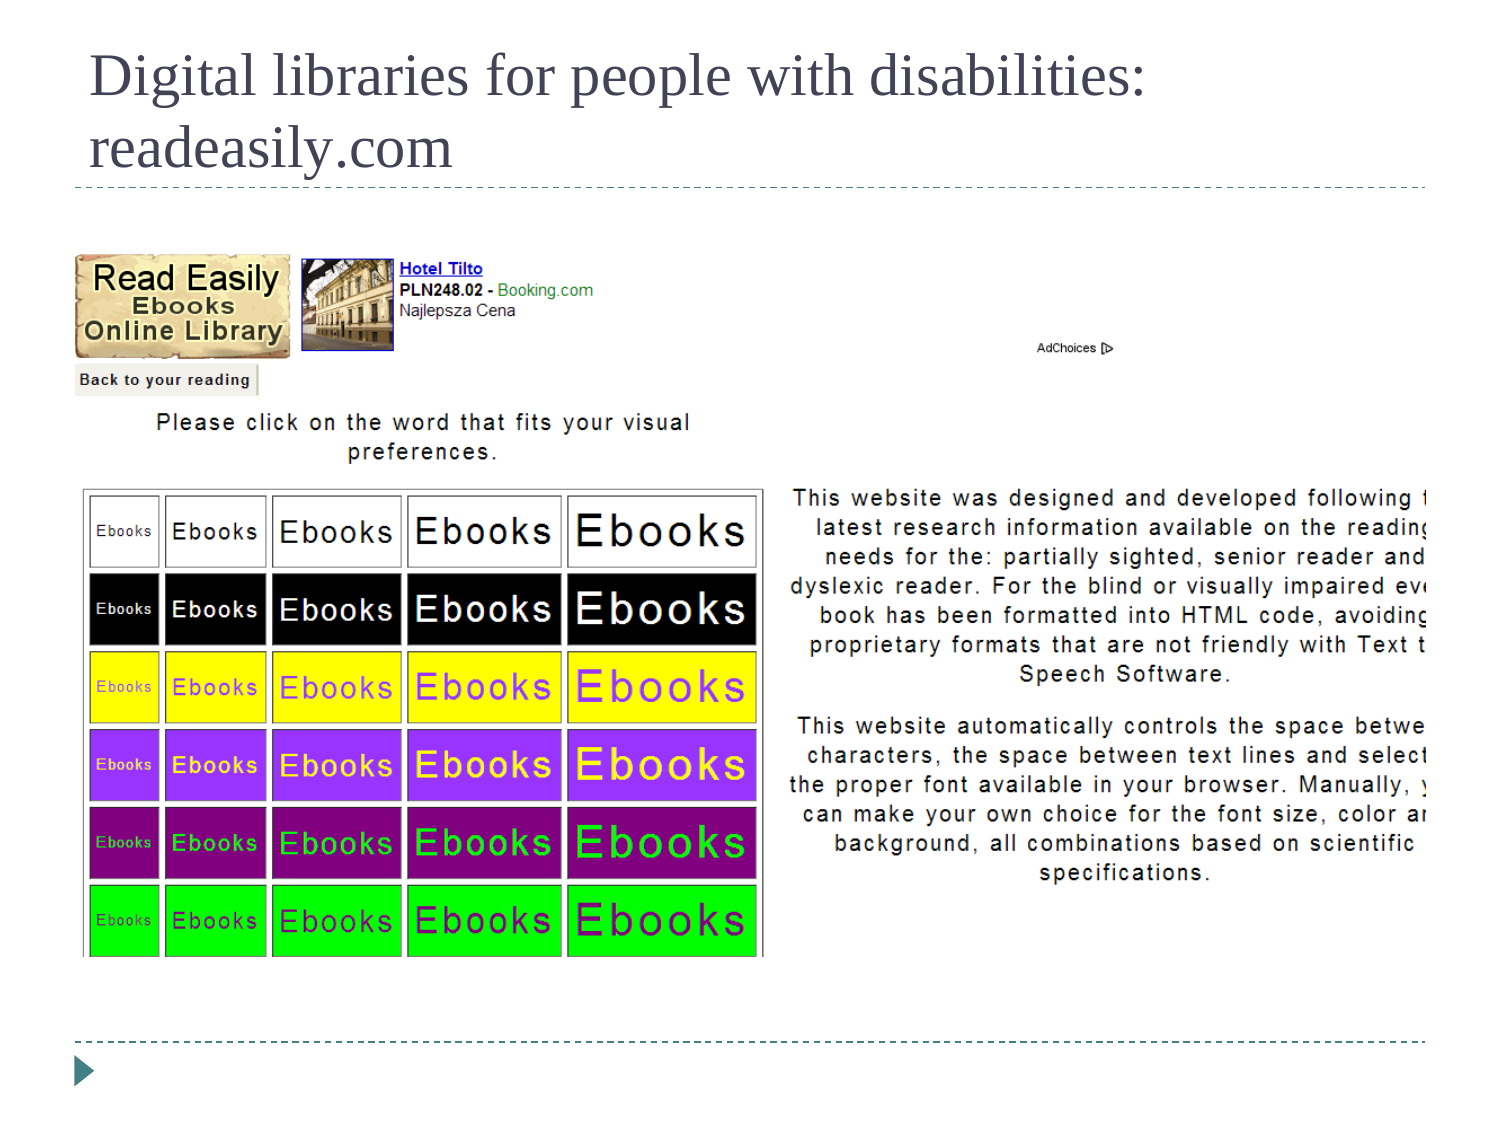

# Digital libraries for people with disabilities: readeasily.com